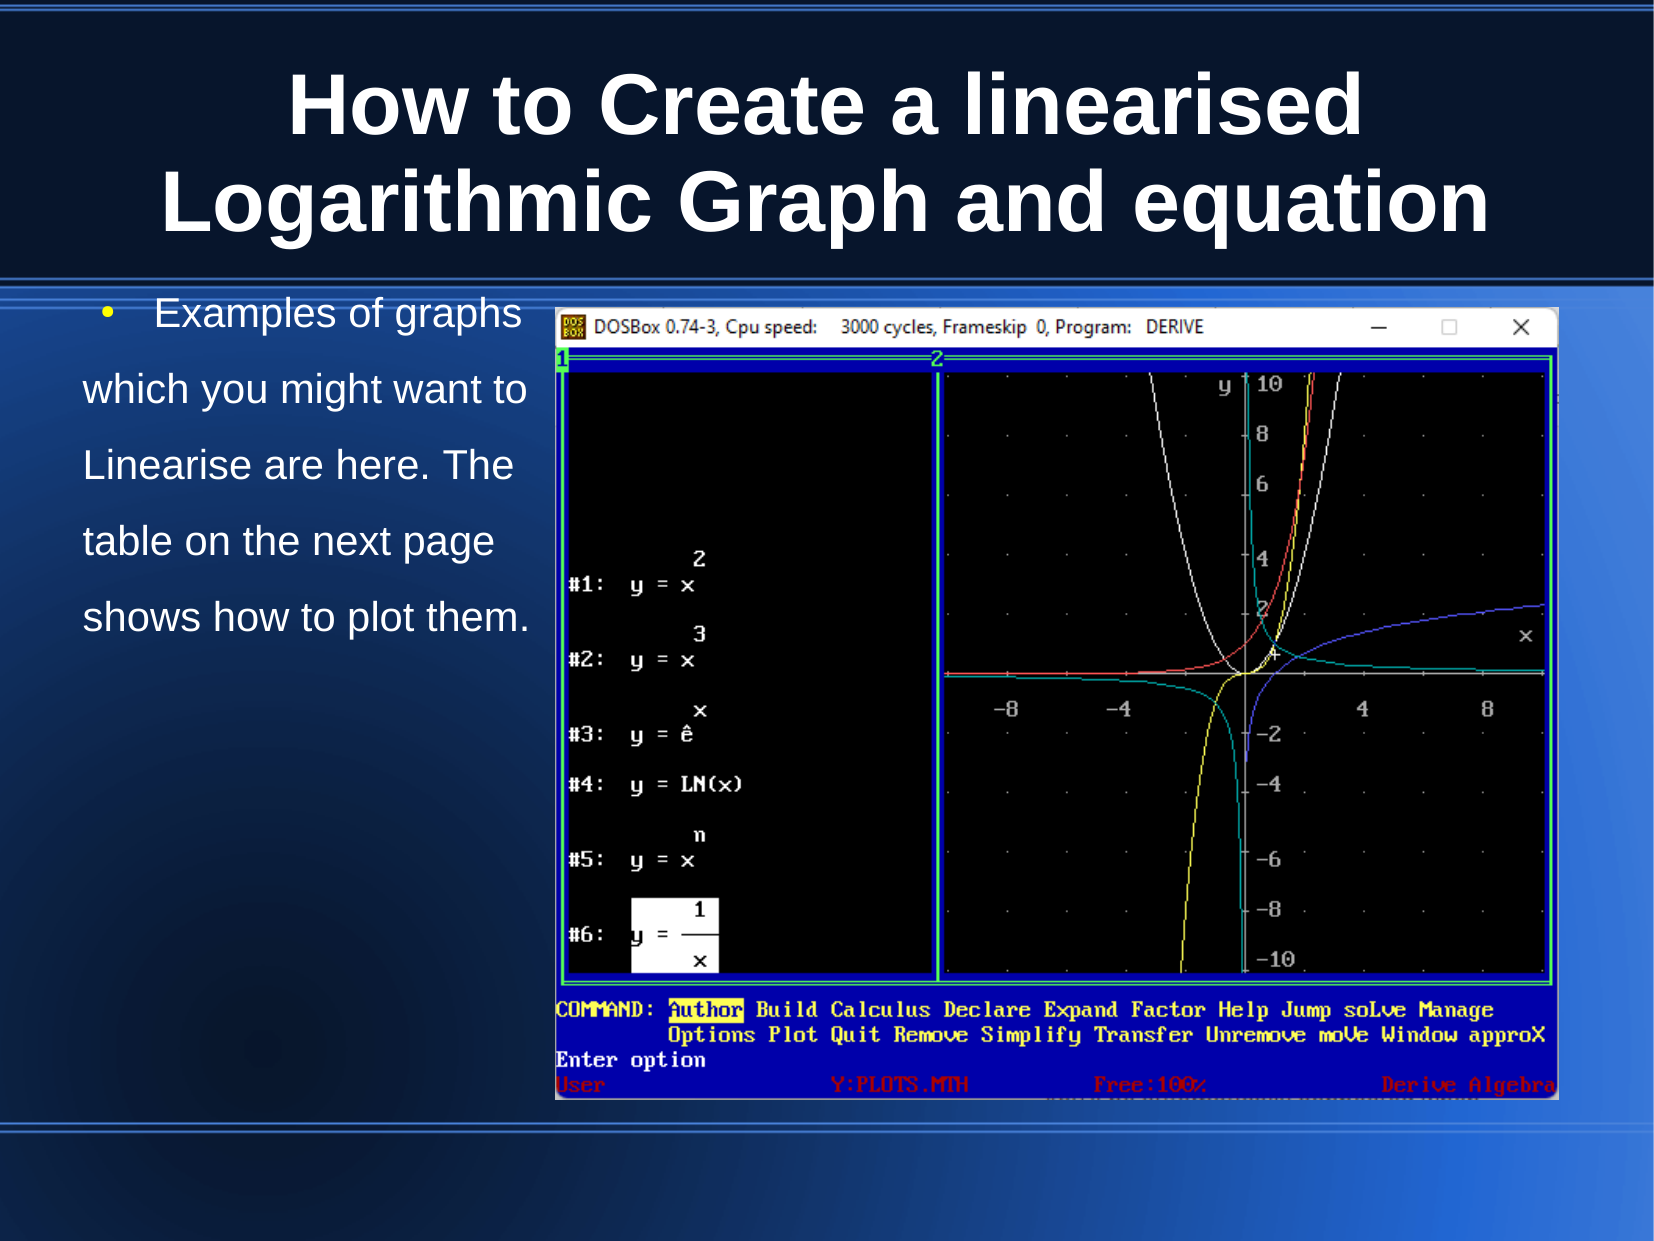

# How to Create a linearised Logarithmic Graph and equation
Examples of graphs
which you might want to
Linearise are here. The
table on the next page
shows how to plot them.